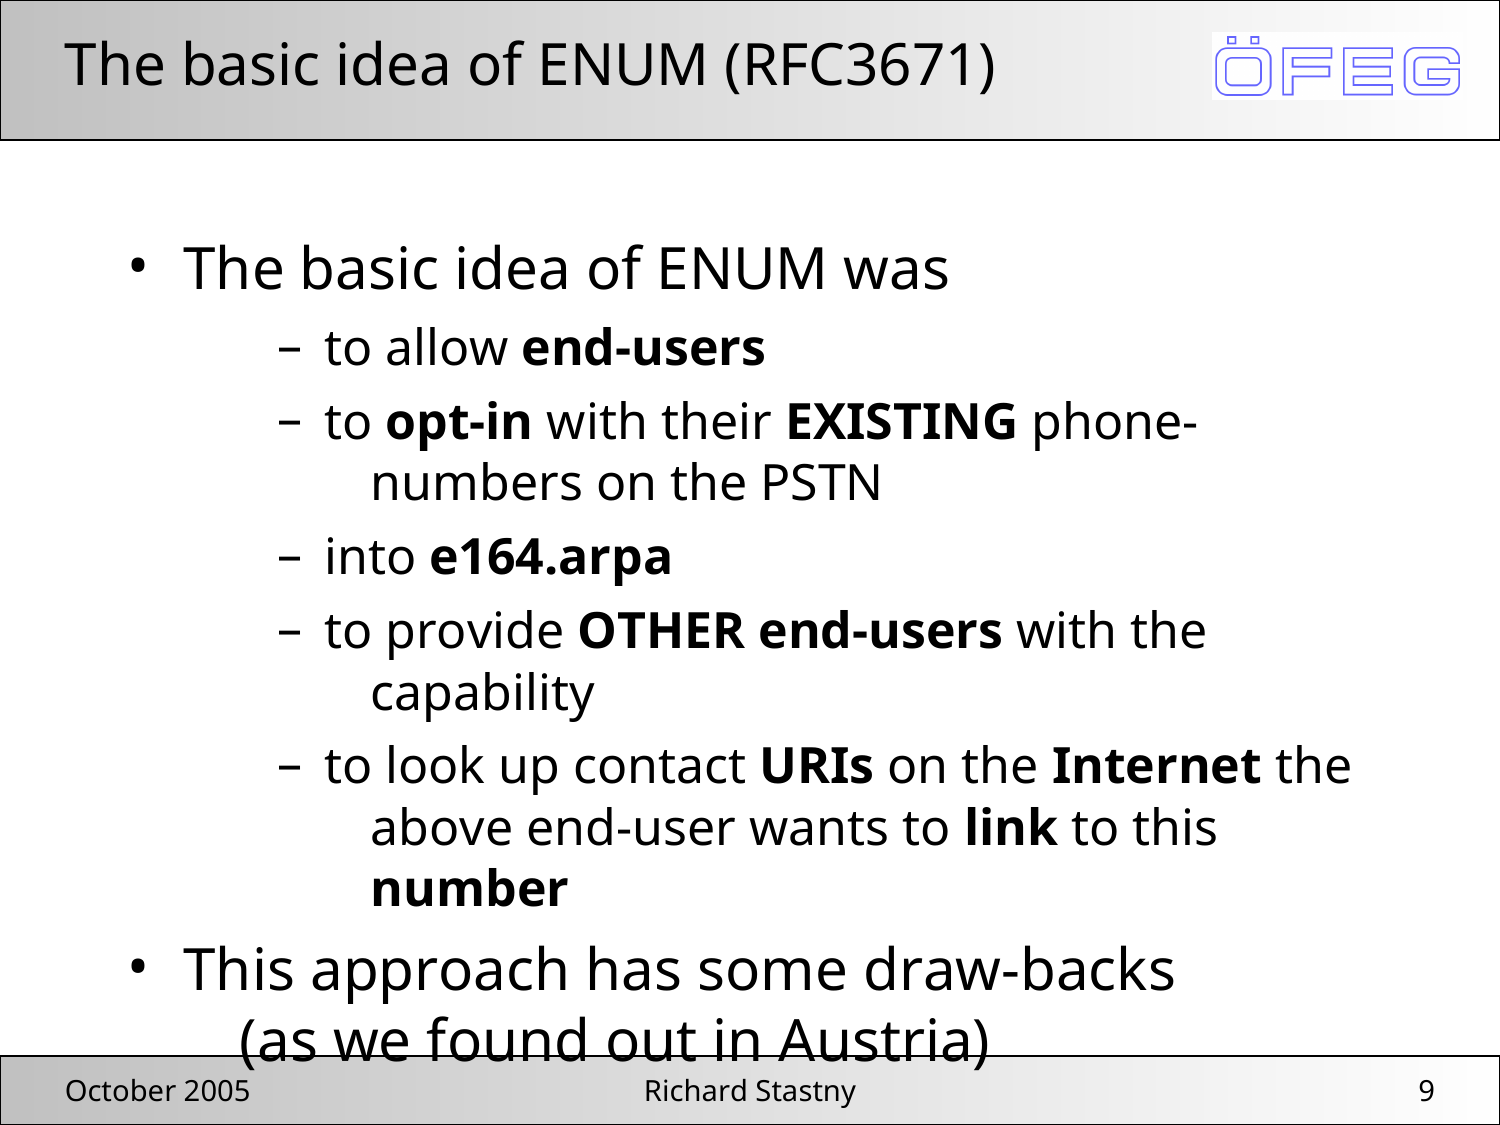

# The basic idea of ENUM (RFC3671)
The basic idea of ENUM was
to allow end-users
to opt-in with their EXISTING phone-numbers on the PSTN
into e164.arpa
to provide OTHER end-users with the capability
to look up contact URIs on the Internet the above end-user wants to link to this number
This approach has some draw-backs
(as we found out in Austria)
October 2005
Richard Stastny
9